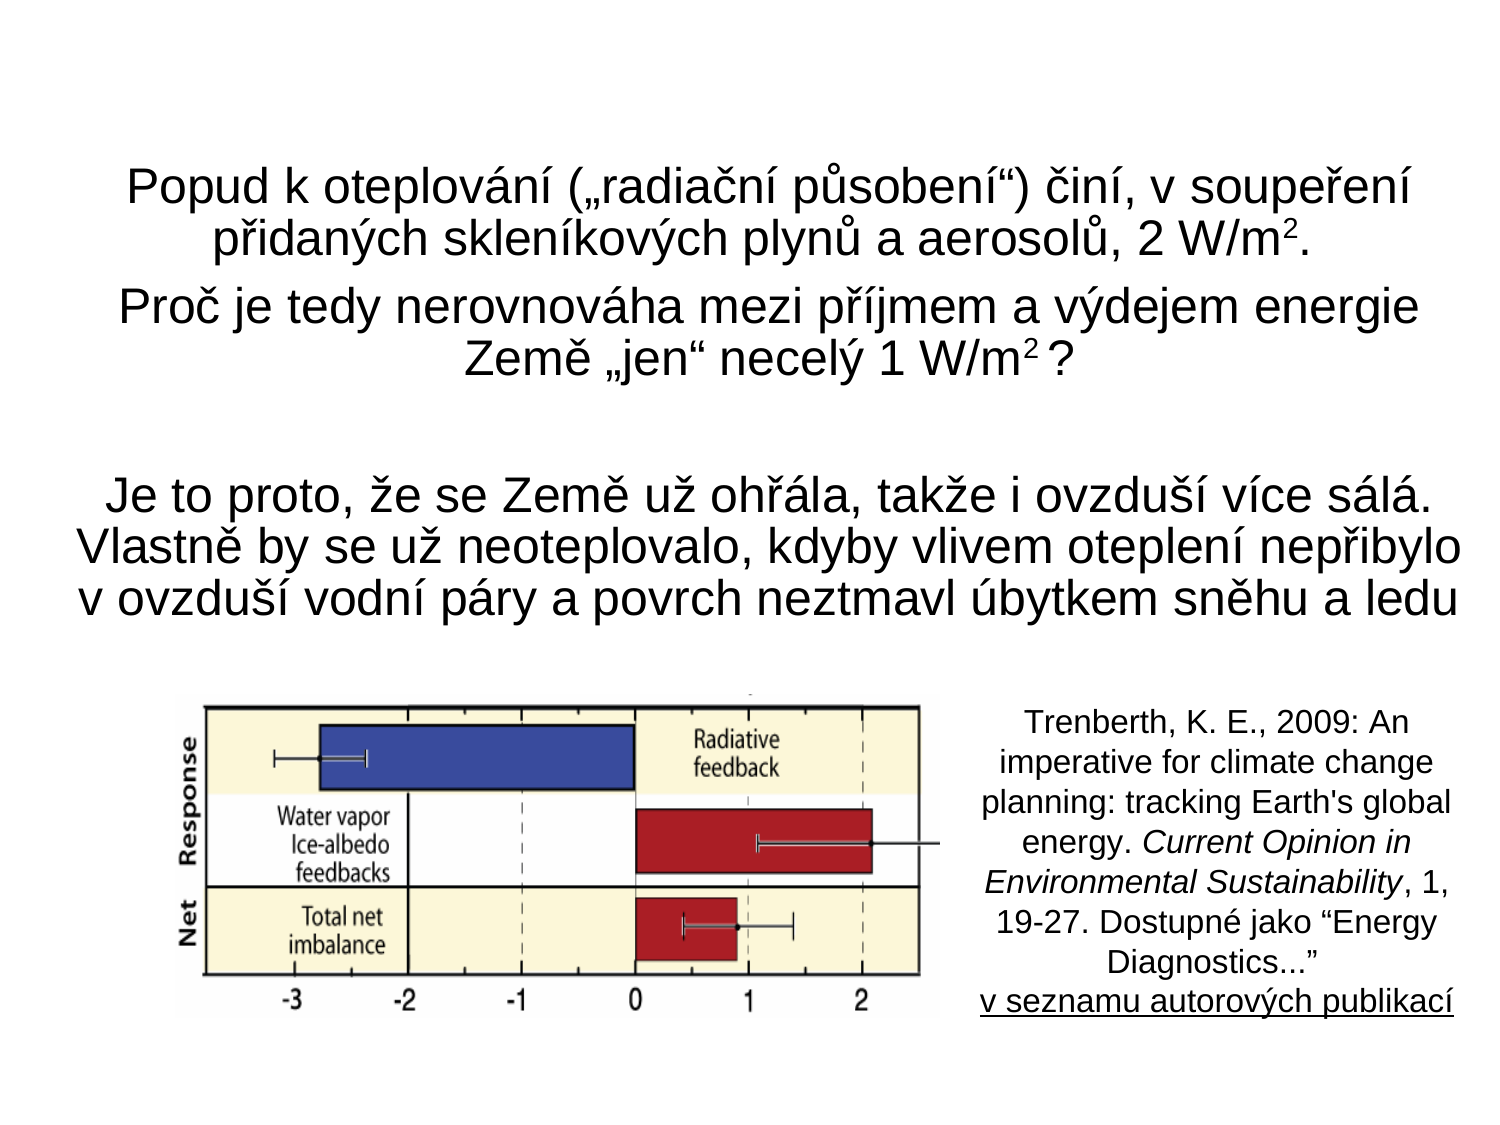

# Popud k oteplování („radiační působení“) činí, v soupeření přidaných skleníkových plynů a aerosolů, 2 W/m2.
Proč je tedy nerovnováha mezi příjmem a výdejem energie Země „jen“ necelý 1 W/m2 ?
Je to proto, že se Země už ohřála, takže i ovzduší více sálá. Vlastně by se už neoteplovalo, kdyby vlivem oteplení nepřibylo v ovzduší vodní páry a povrch neztmavl úbytkem sněhu a ledu
Trenberth, K. E., 2009: An imperative for climate change planning: tracking Earth's global energy. Current Opinion in Environmental Sustainability, 1, 19-27. Dostupné jako “Energy Diagnostics...” v seznamu autorových publikací